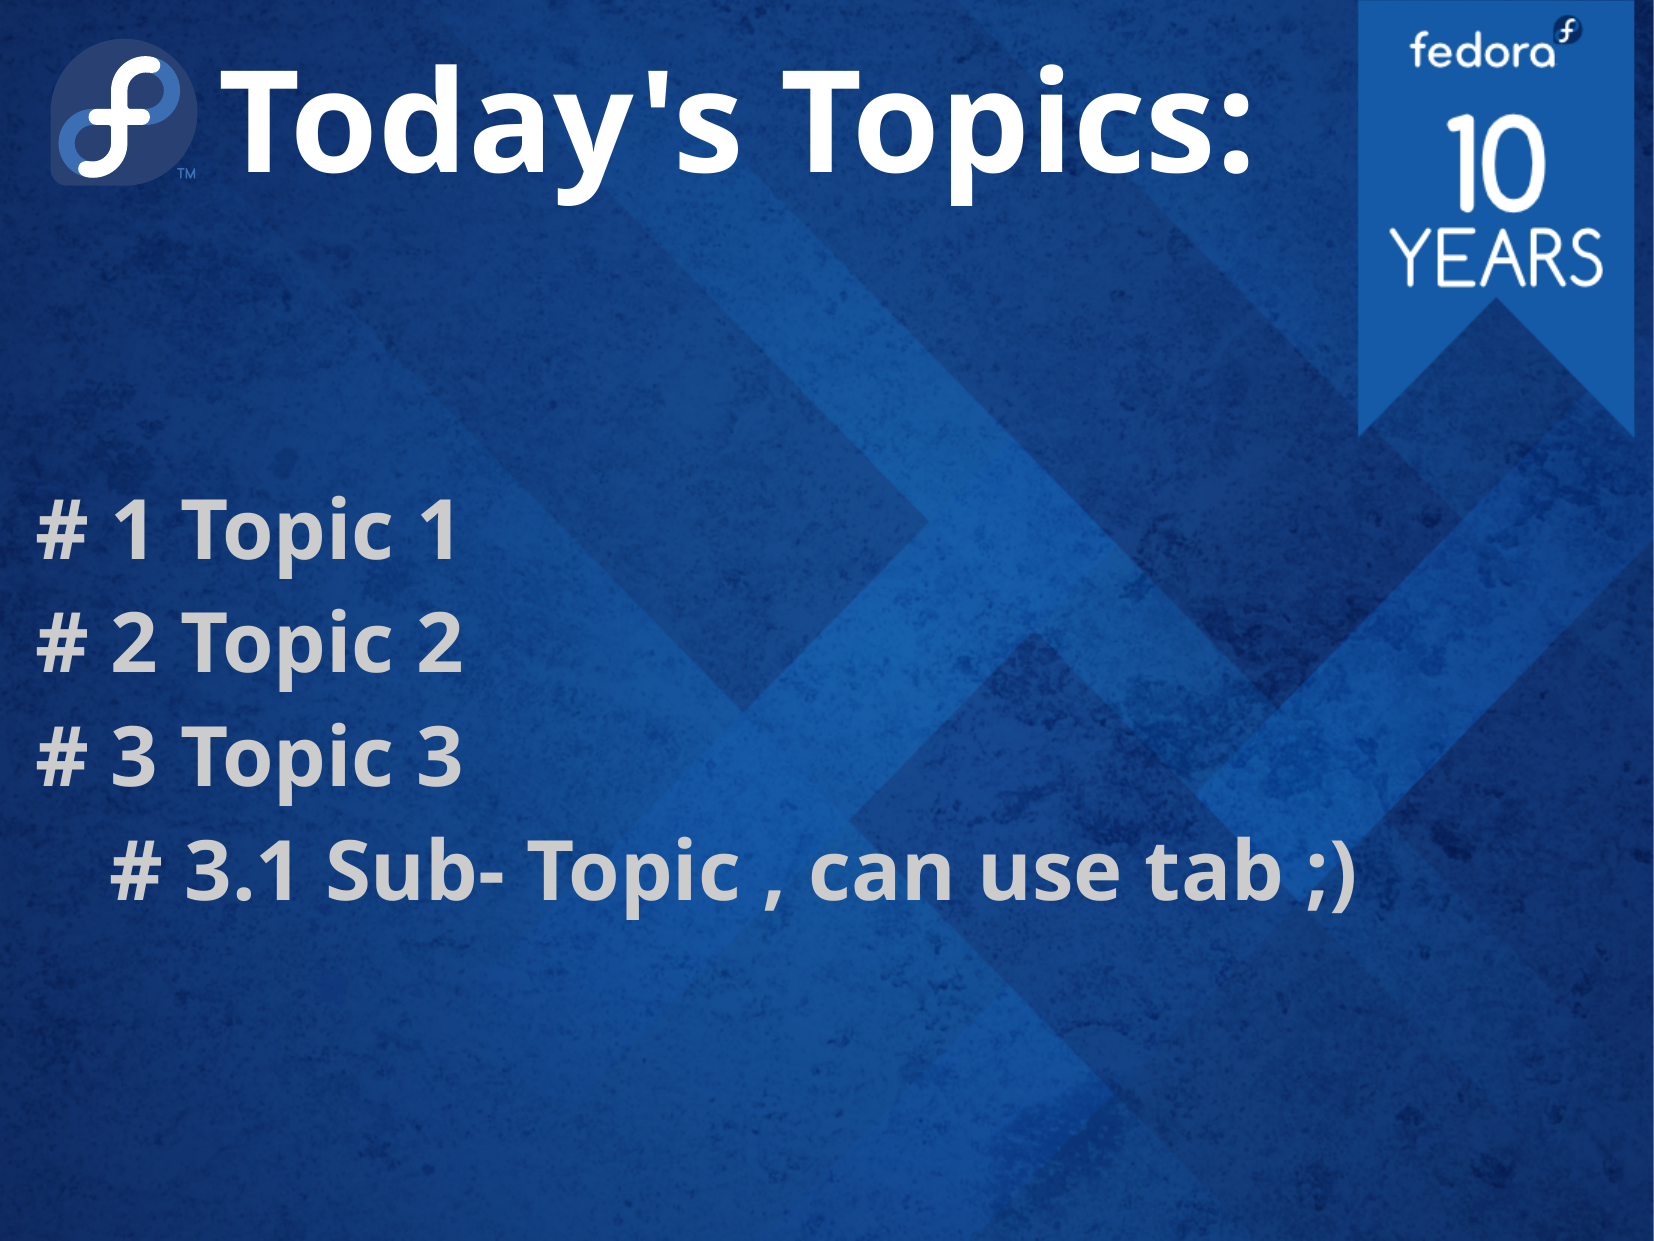

# Today's Topics:
# 1 Topic 1
# 2 Topic 2
# 3 Topic 3
	# 3.1 Sub- Topic , can use tab ;)